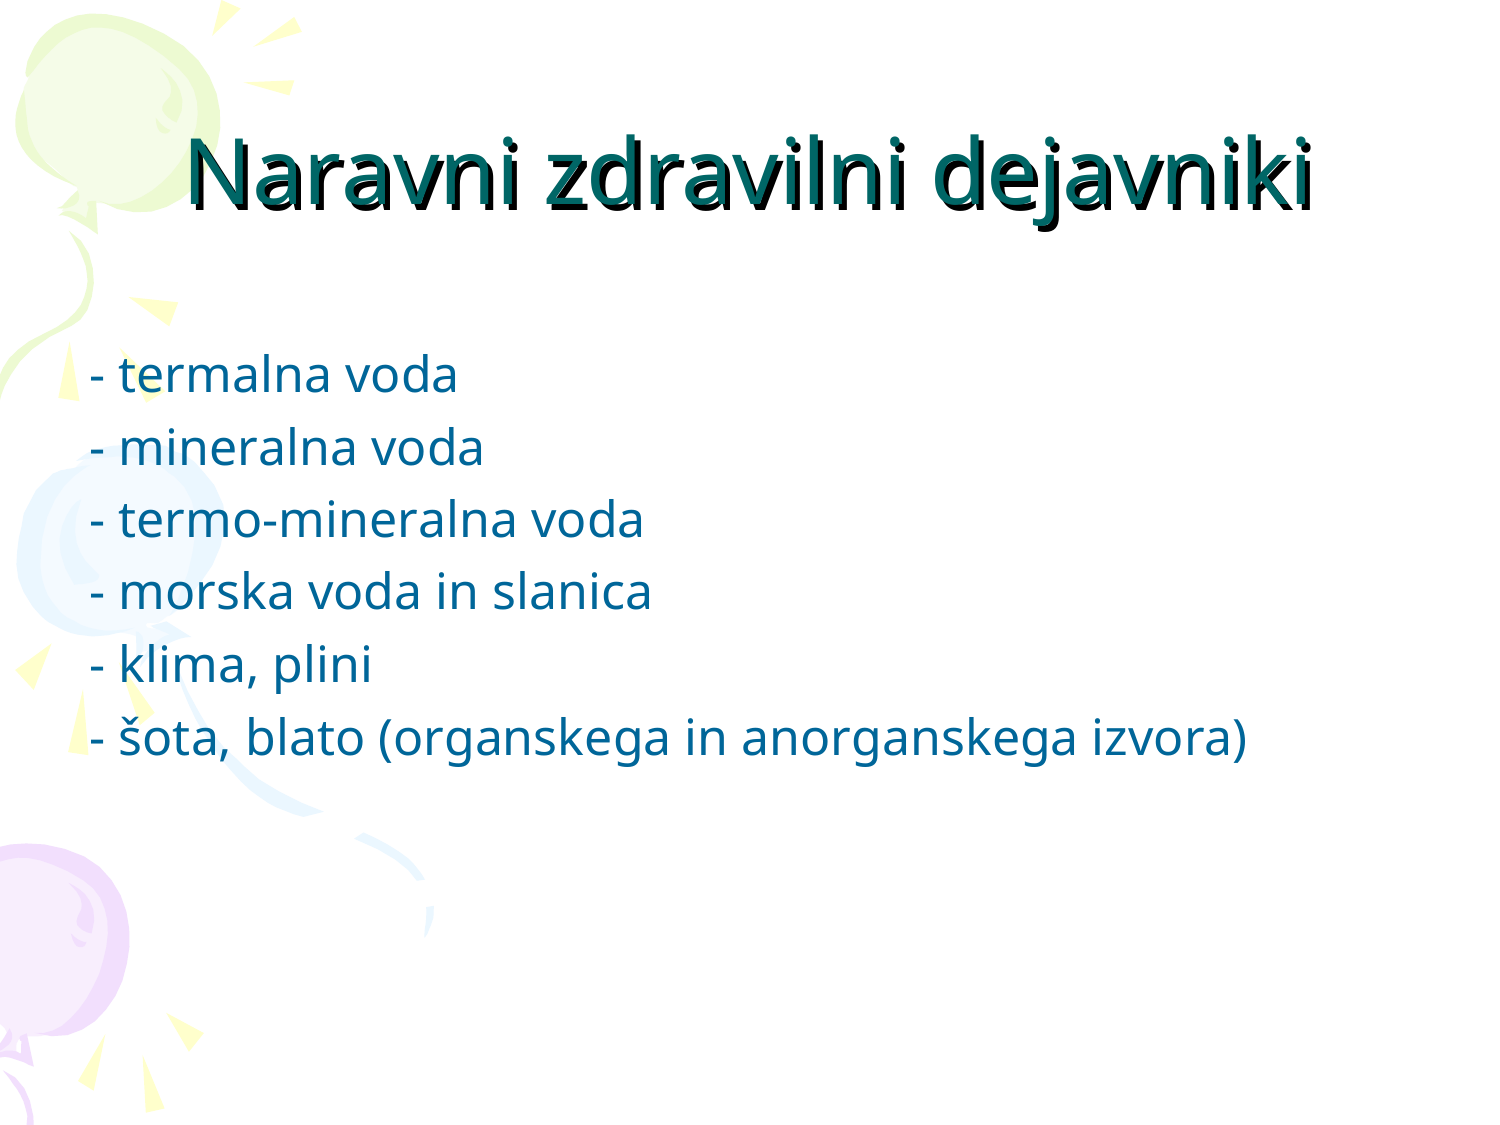

# Naravni zdravilni dejavniki
- termalna voda
- mineralna voda
- termo-mineralna voda
- morska voda in slanica
- klima, plini
- šota, blato (organskega in anorganskega izvora)